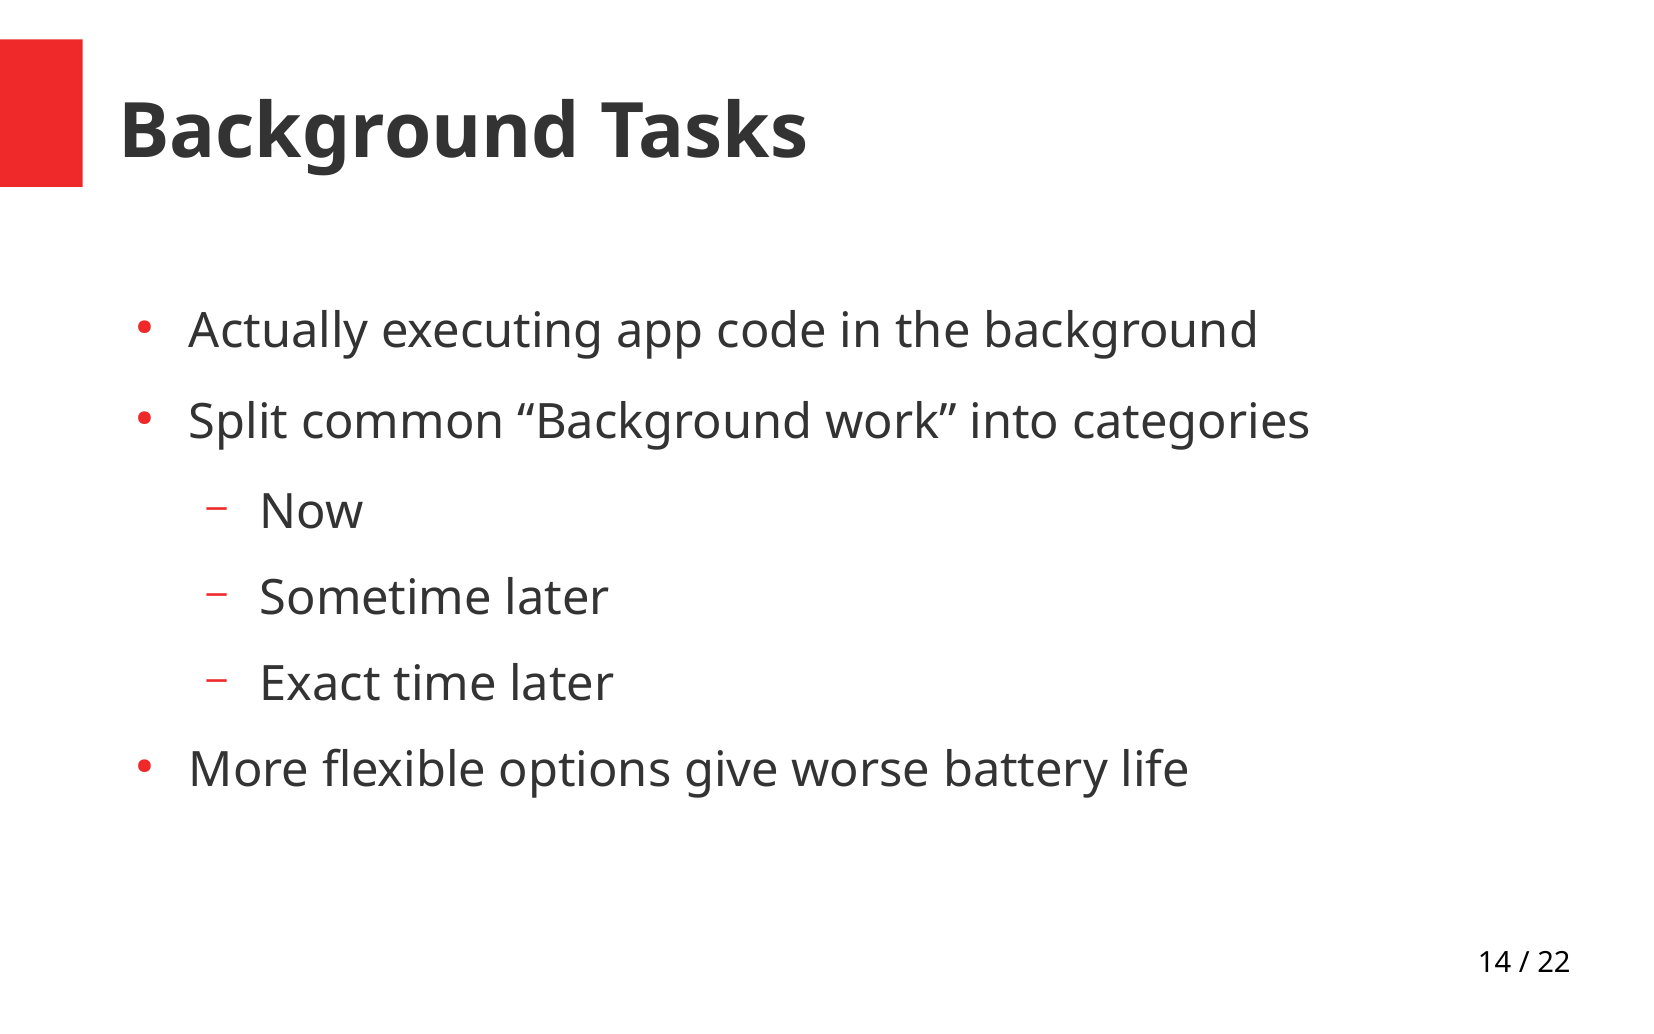

# Background Tasks
Actually executing app code in the background
Split common “Background work” into categories
Now
Sometime later
Exact time later
More flexible options give worse battery life
14